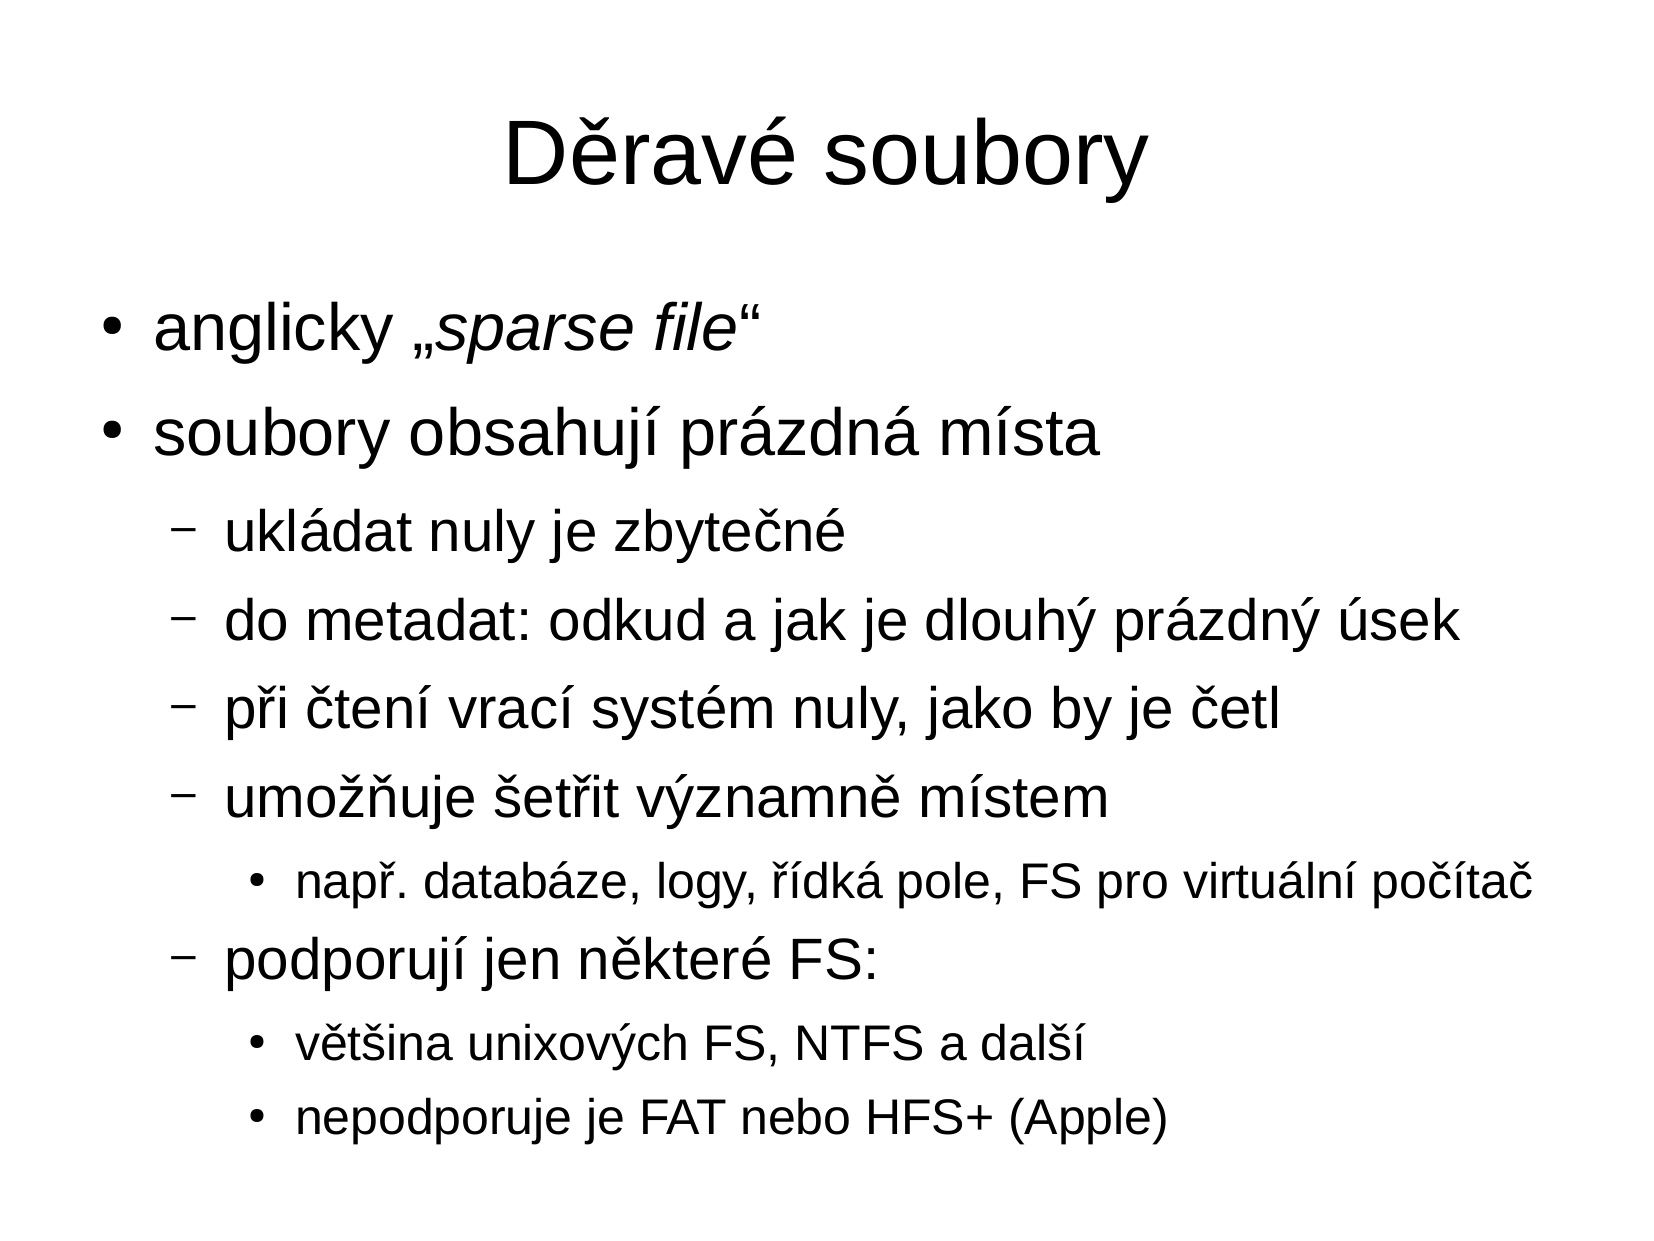

# Děravé soubory
anglicky „sparse file“
soubory obsahují prázdná místa
ukládat nuly je zbytečné
do metadat: odkud a jak je dlouhý prázdný úsek
při čtení vrací systém nuly, jako by je četl
umožňuje šetřit významně místem
např. databáze, logy, řídká pole, FS pro virtuální počítač
podporují jen některé FS:
většina unixových FS, NTFS a další
nepodporuje je FAT nebo HFS+ (Apple)